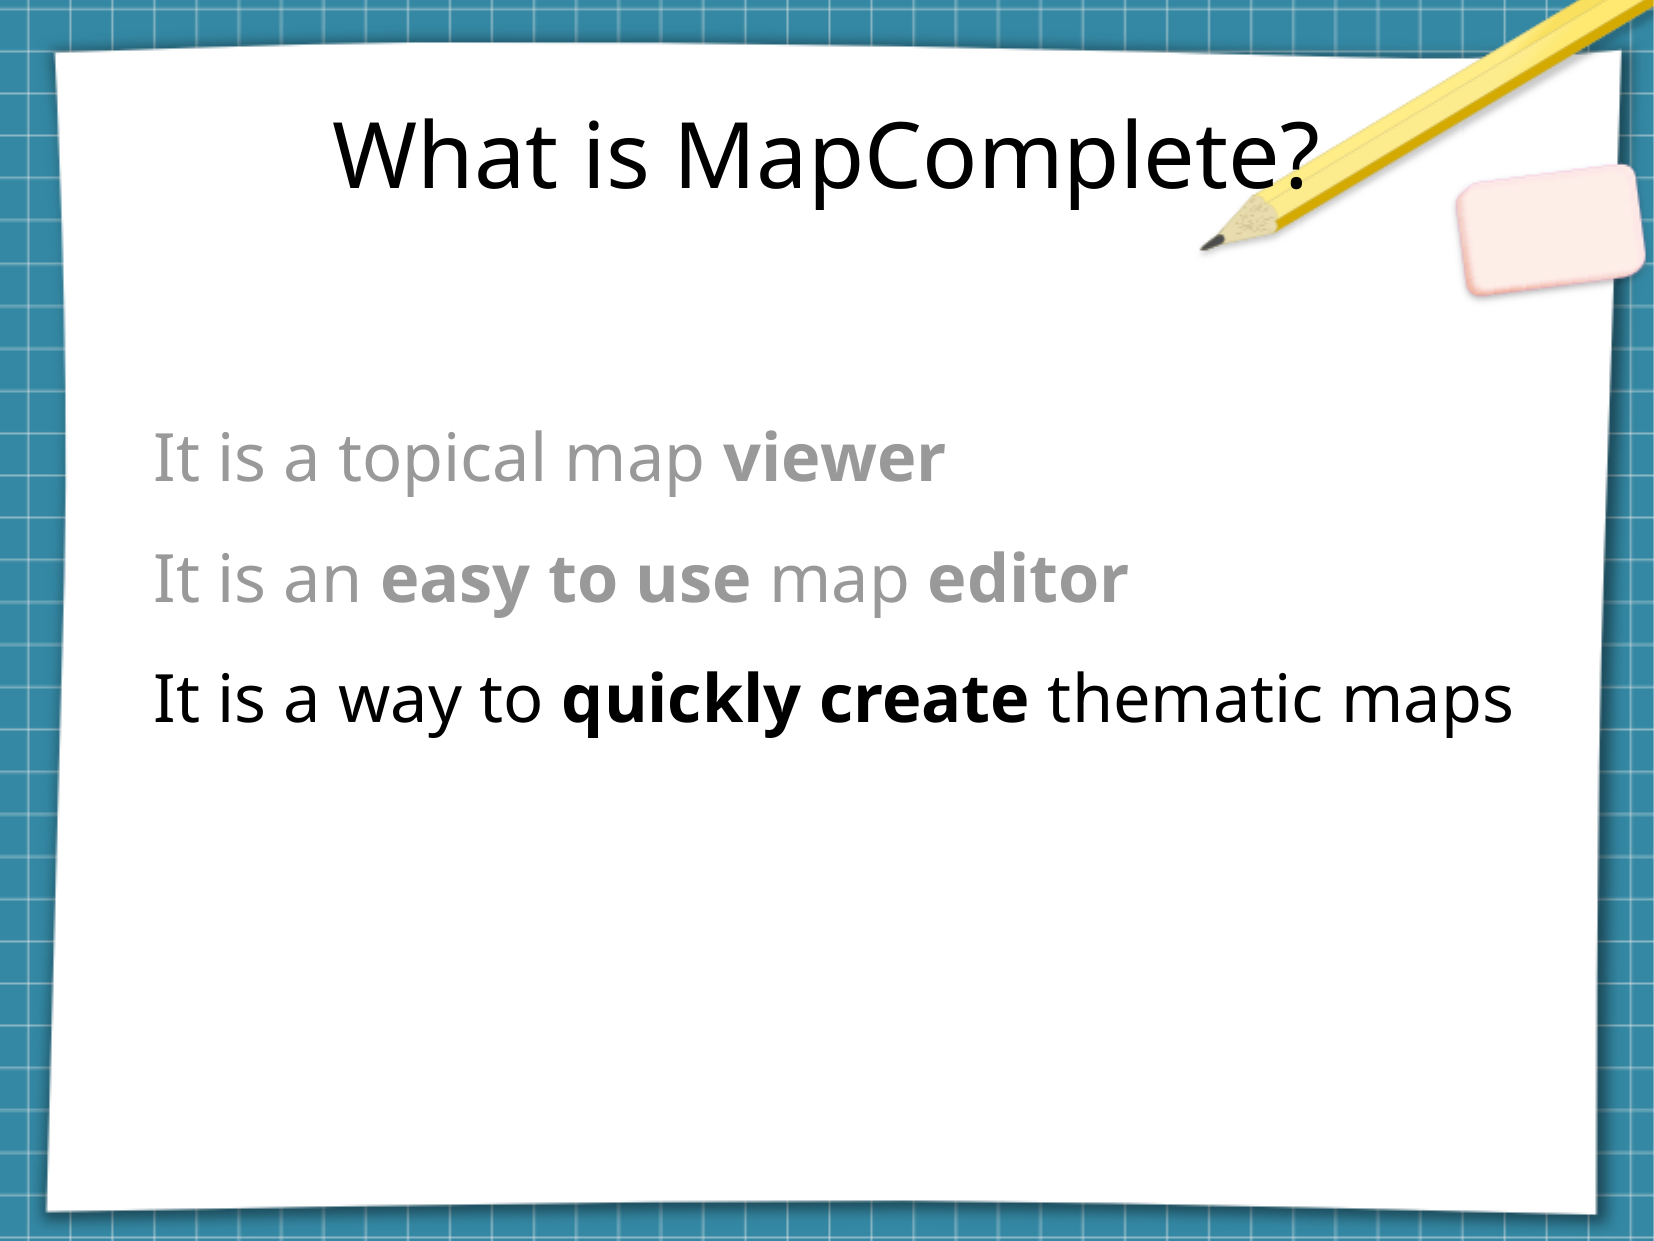

# What is MapComplete?
It is a topical map viewer
It is an easy to use map editor
It is a way to quickly create thematic maps